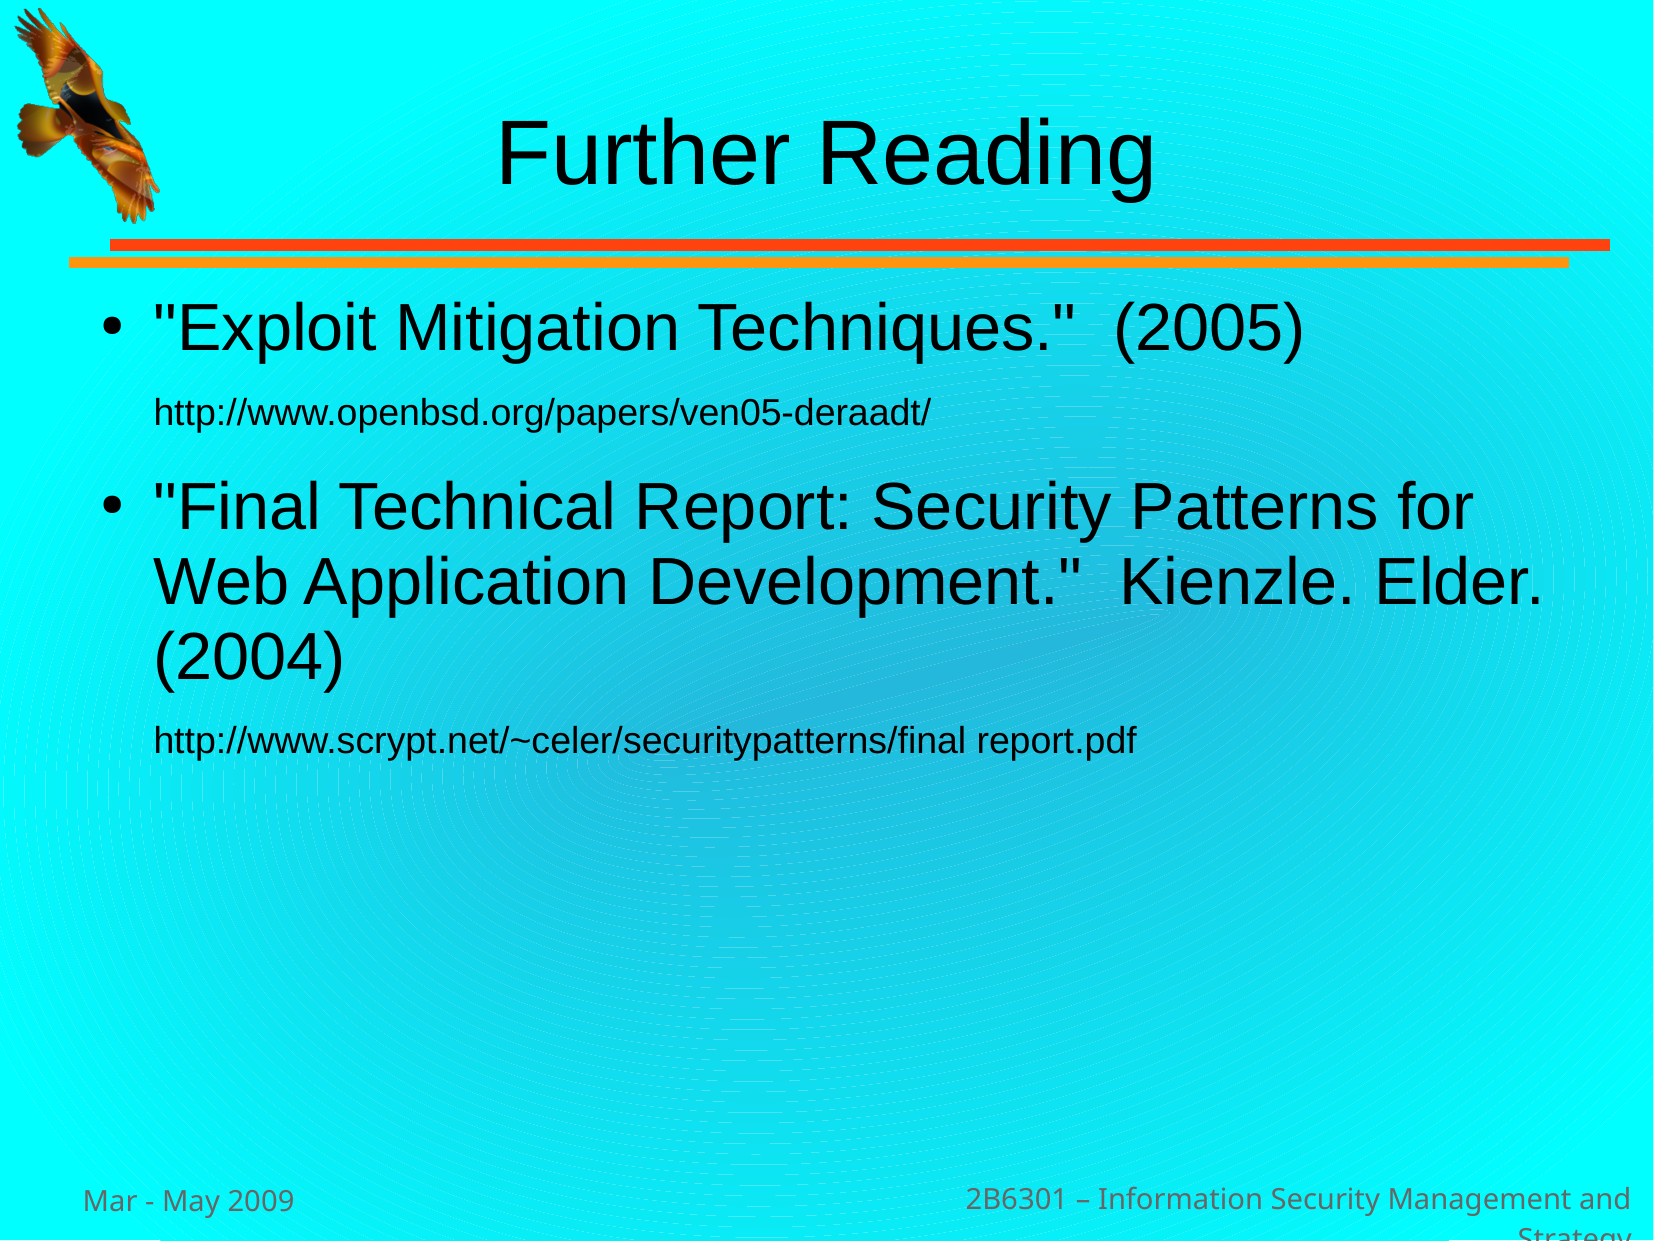

# Further Reading
"Exploit Mitigation Techniques." (2005)
http://www.openbsd.org/papers/ven05-deraadt/
"Final Technical Report: Security Patterns for Web Application Development." Kienzle. Elder. (2004)
http://www.scrypt.net/~celer/securitypatterns/final report.pdf